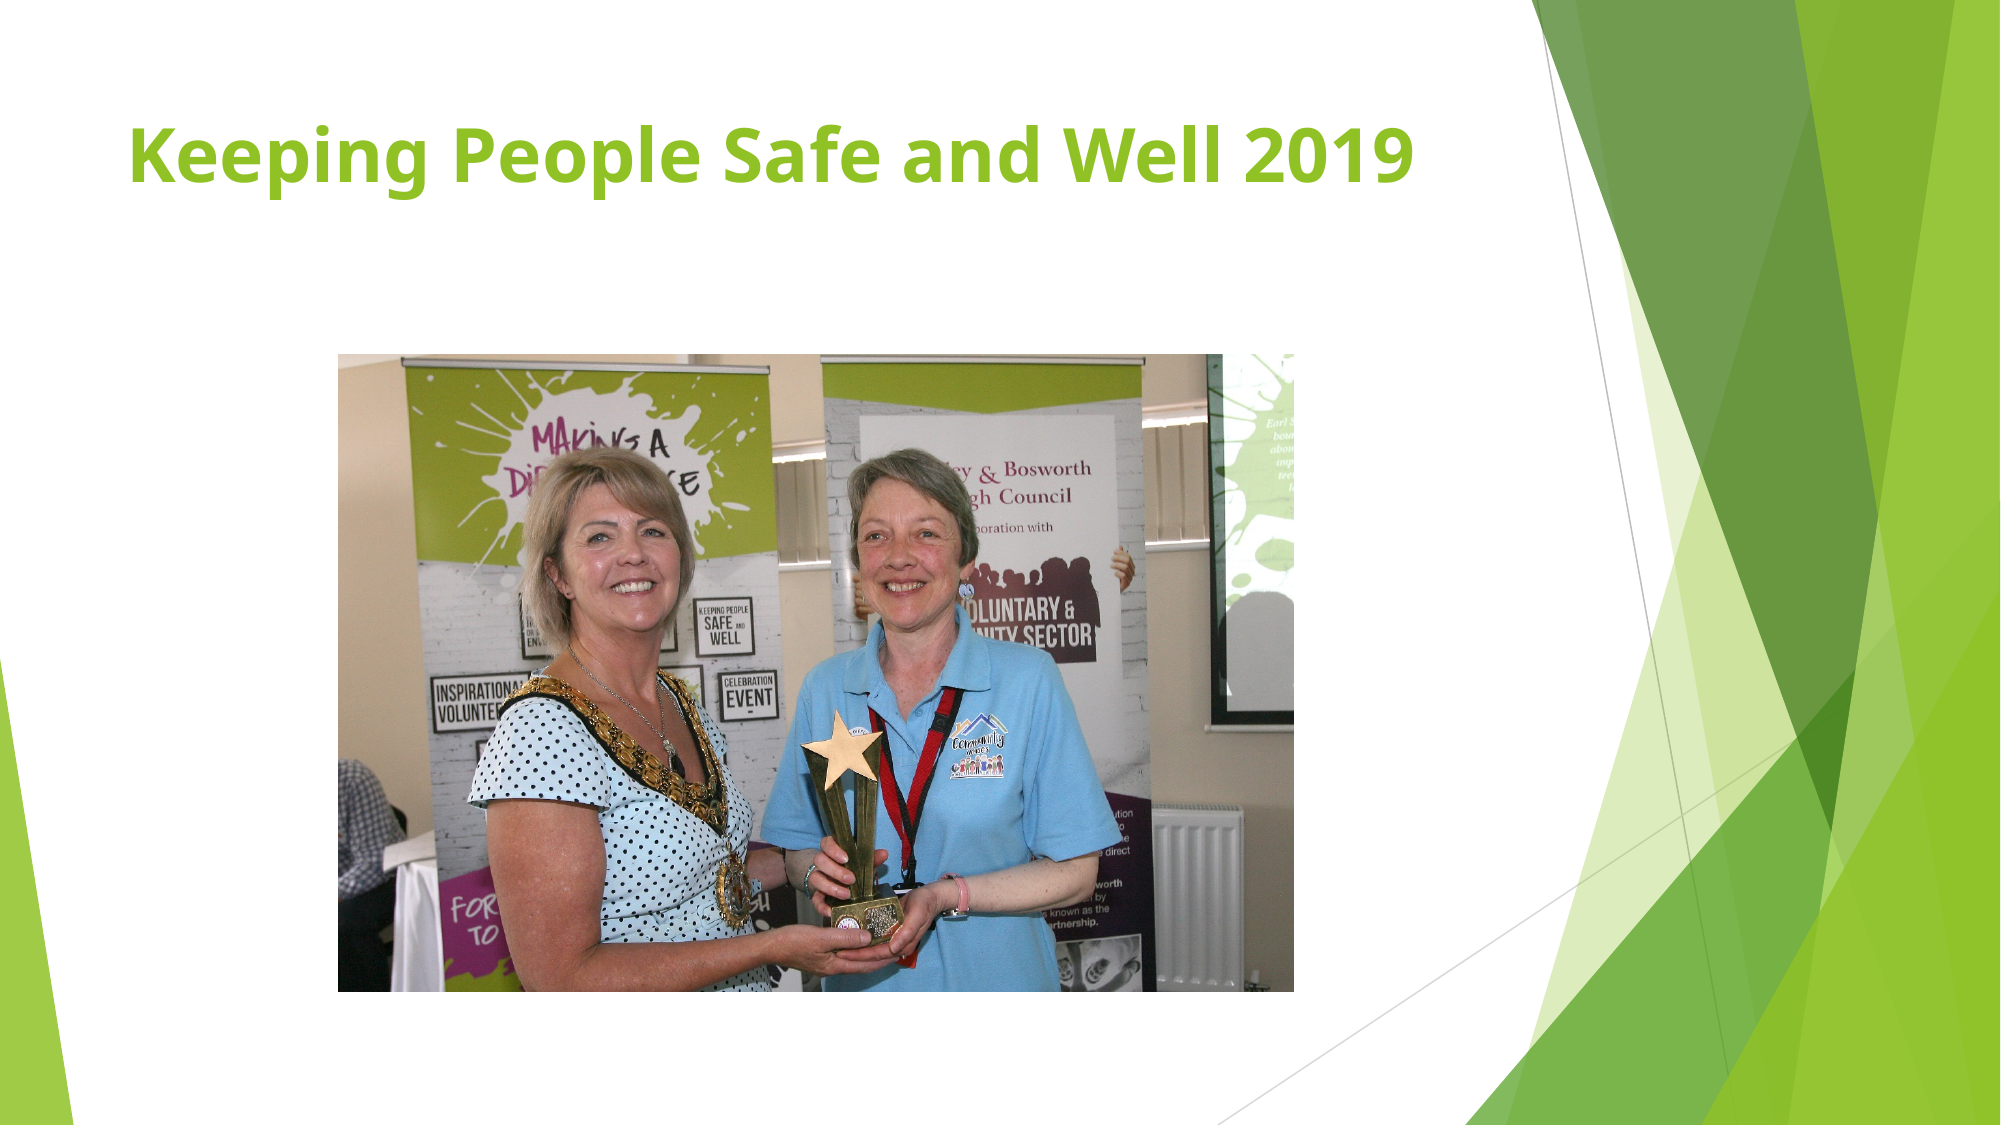

# Keeping People Safe and Well 2019